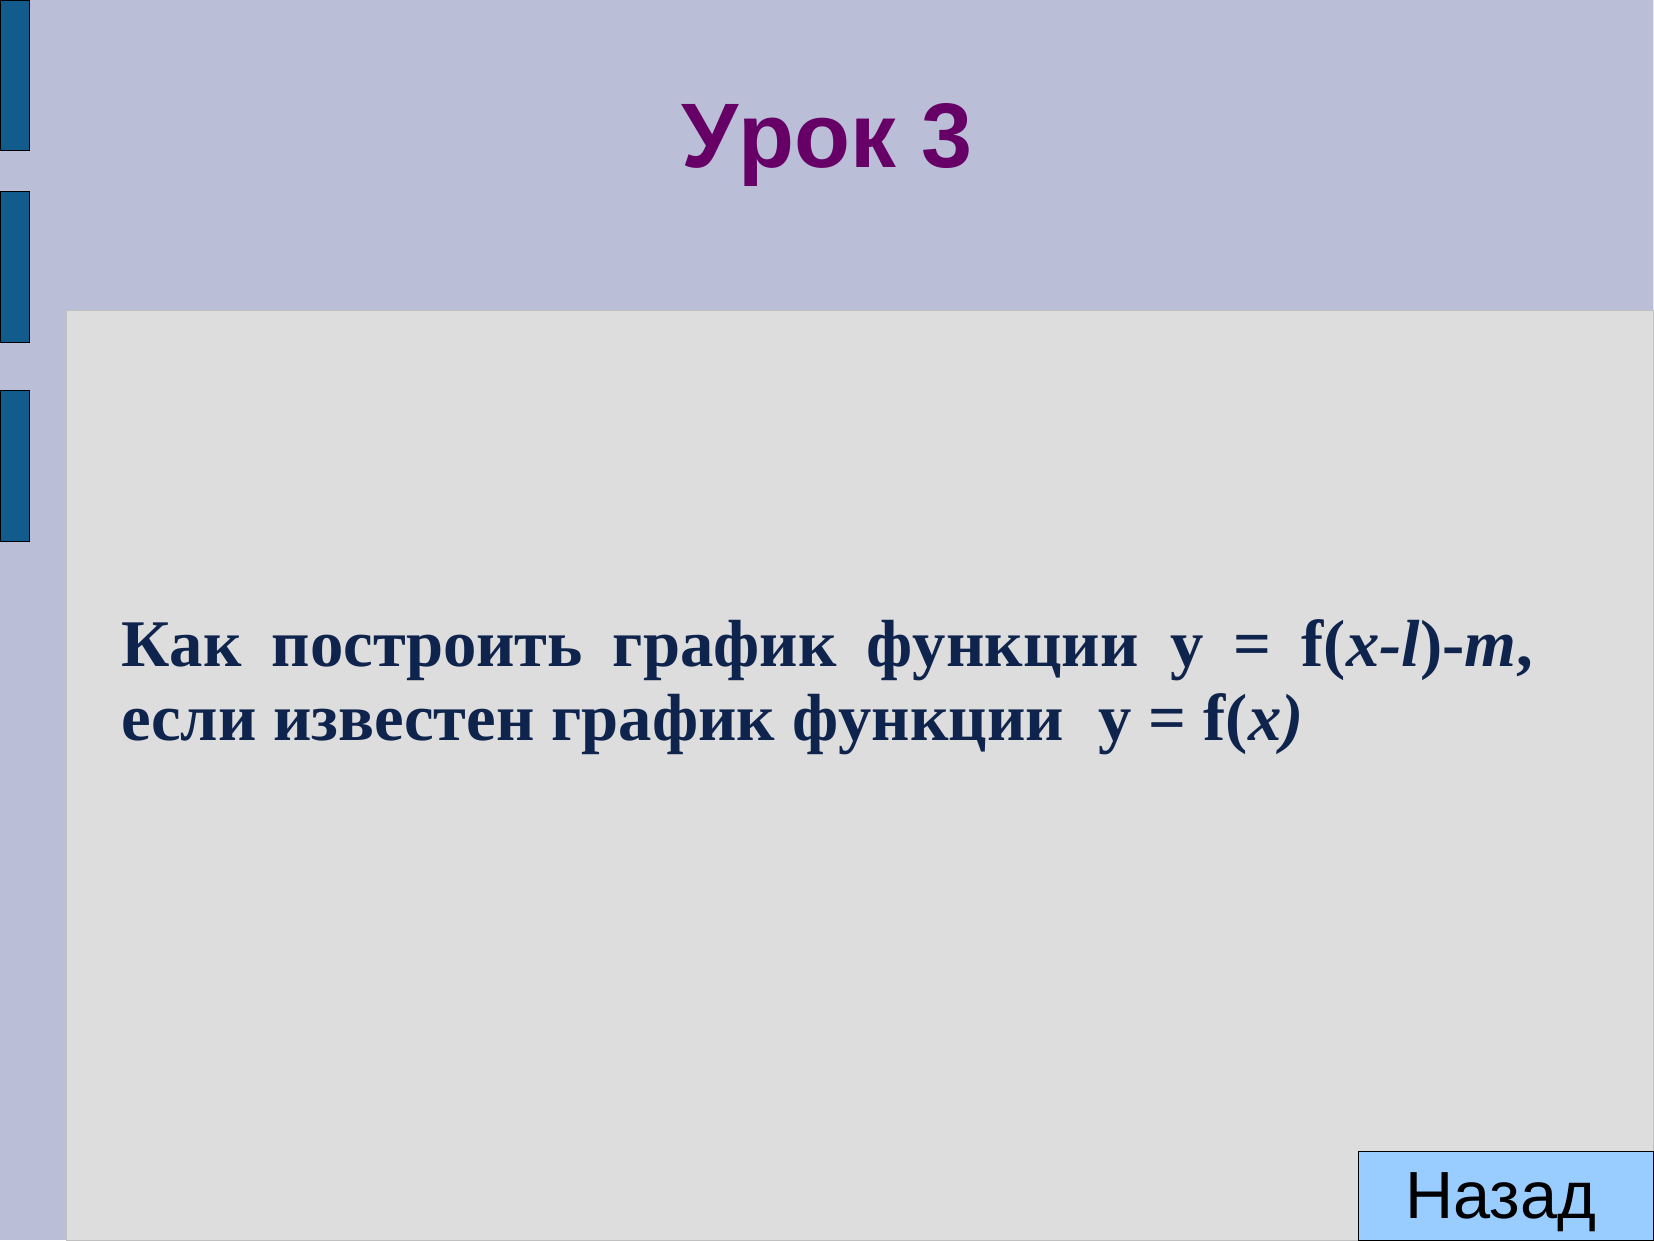

# Урок 3
Как построить график функции y = f(x-l)-m, если известен график функции y = f(x)
Назад